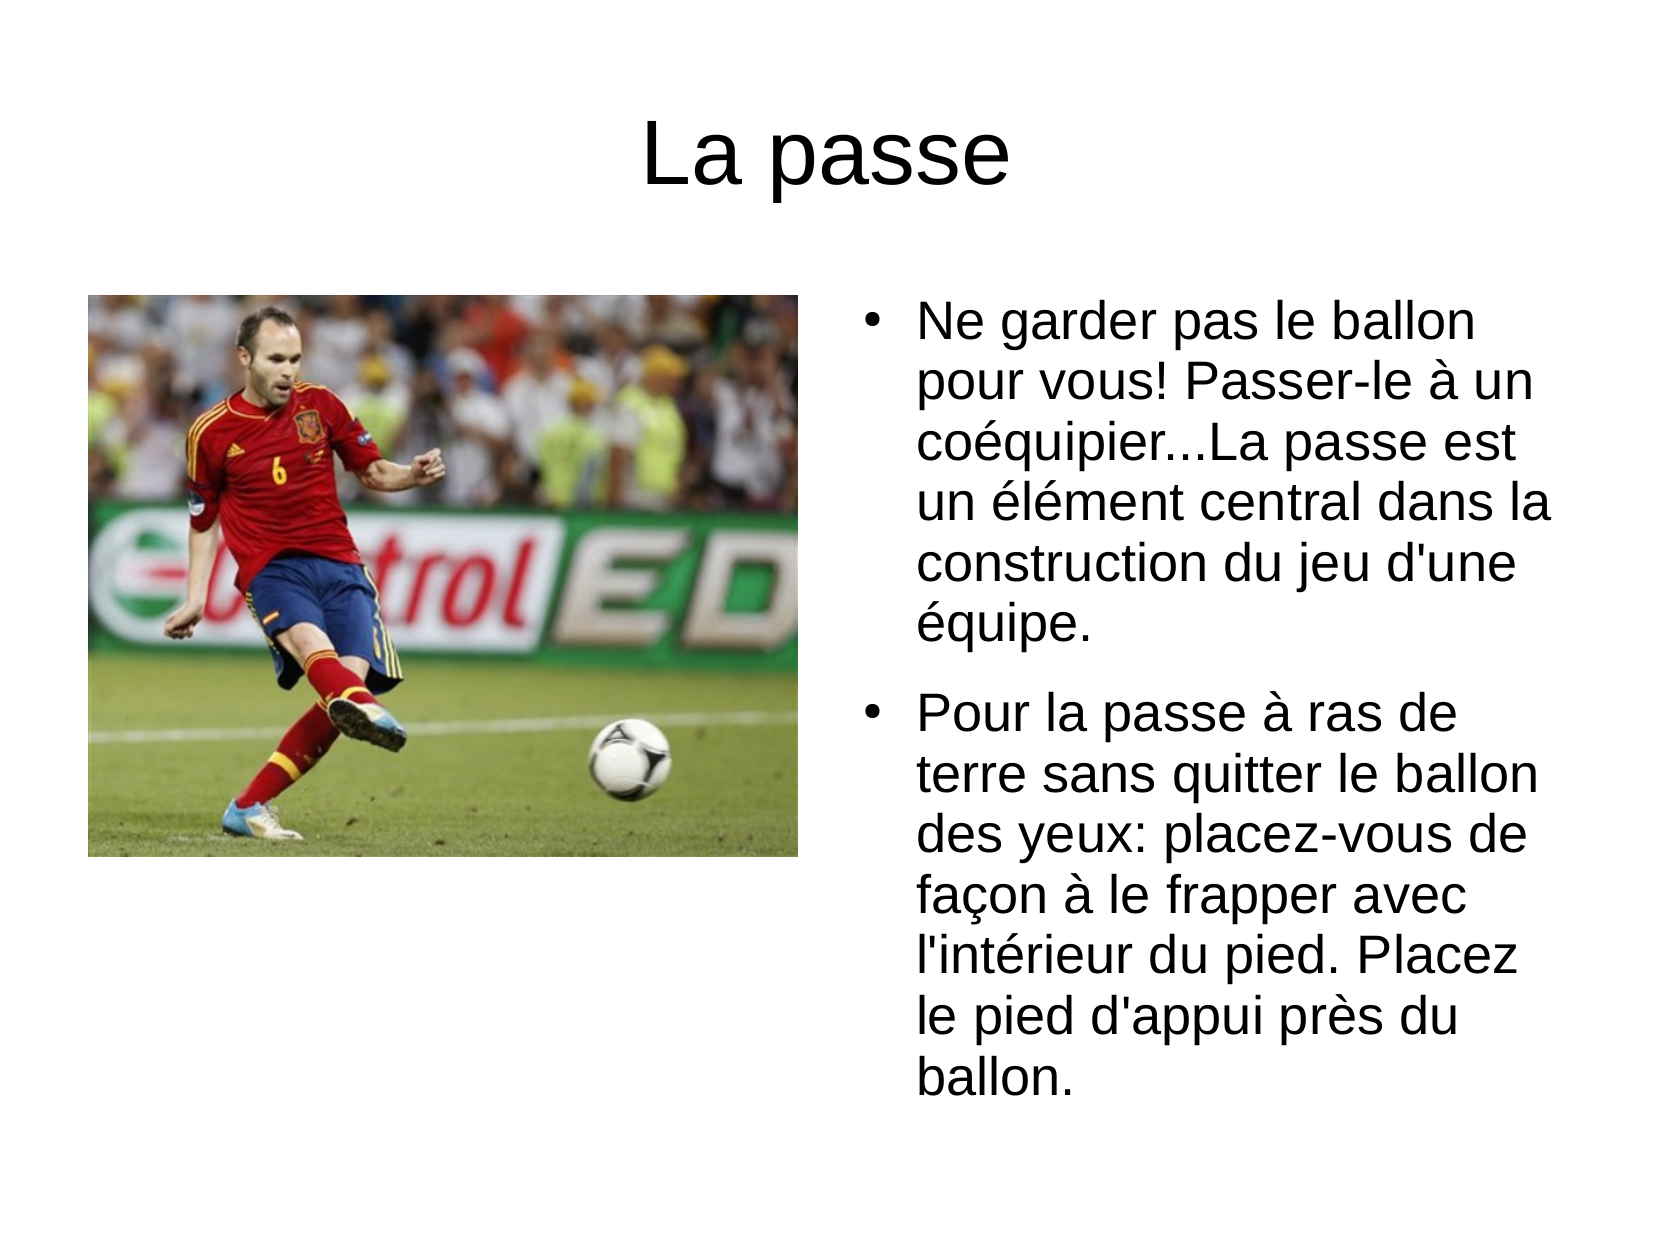

# La passe
Ne garder pas le ballon pour vous! Passer-le à un coéquipier...La passe est un élément central dans la construction du jeu d'une équipe.
Pour la passe à ras de terre sans quitter le ballon des yeux: placez-vous de façon à le frapper avec l'intérieur du pied. Placez le pied d'appui près du ballon.